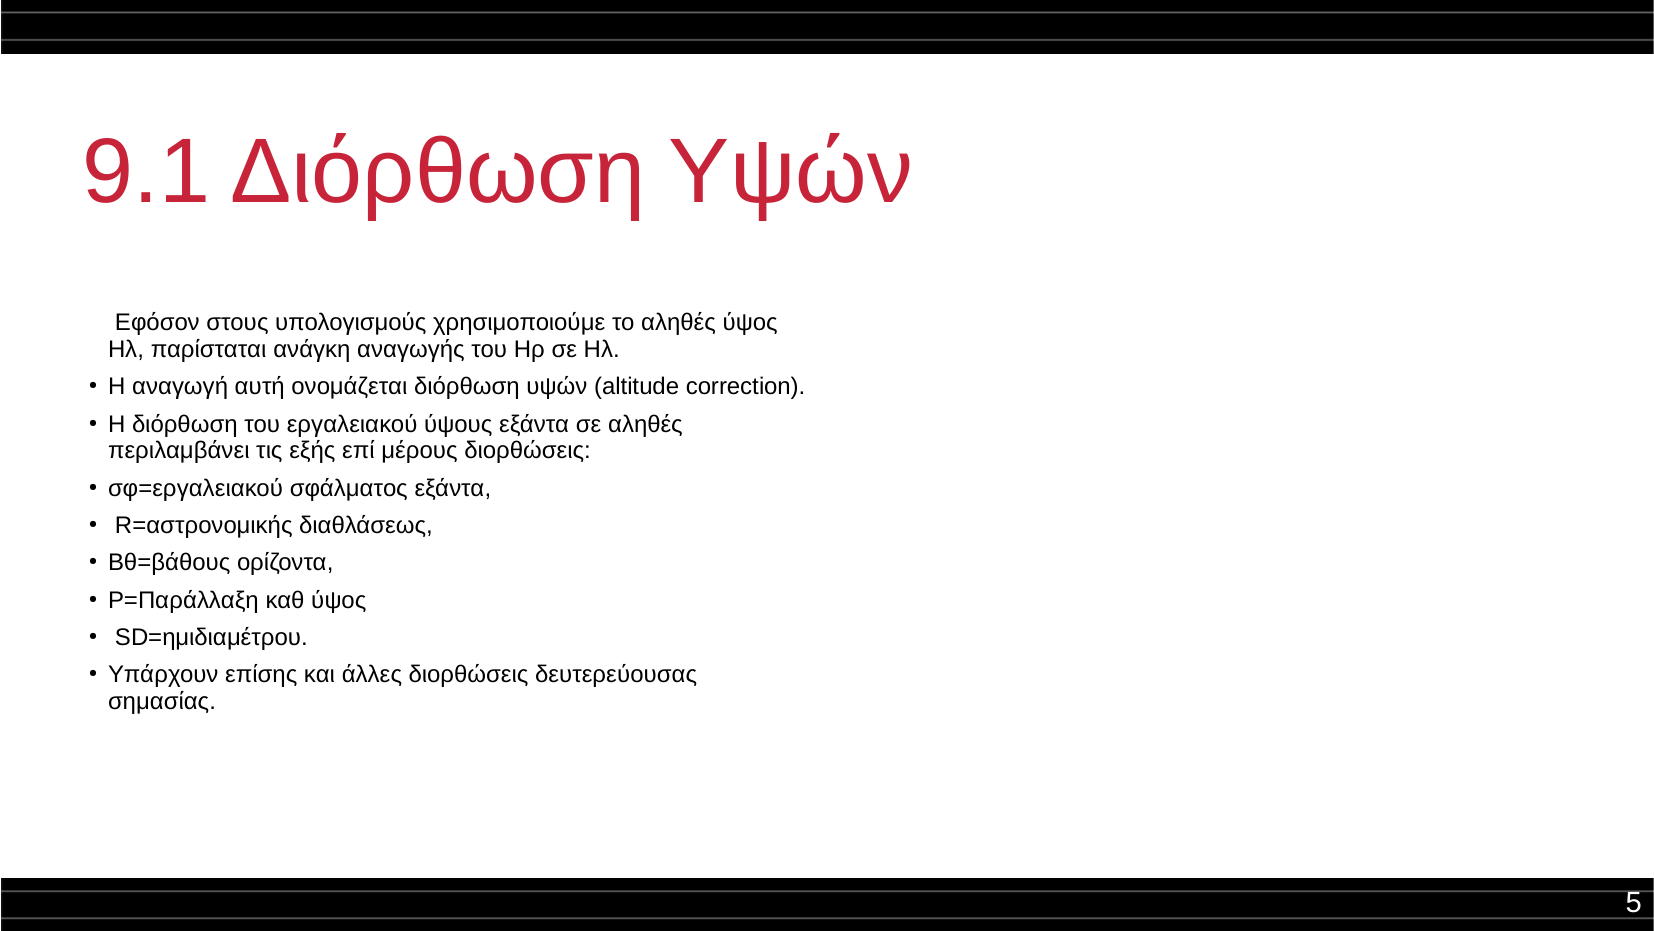

# 9.1 Διόρθωση Υψών
 Εφόσον στους υπολογισμούς χρησιμοποιούμε το αληθές ύψος Ηλ, παρίσταται ανάγκη αναγωγής του Ηρ σε Ηλ.
Η αναγωγή αυτή ονομάζεται διόρθωση υψών (altitude correction).
Η διόρθωση του εργαλειακού ύψους εξάντα σε αληθές περιλαμβάνει τις εξής επί μέρους διορθώσεις:
σφ=εργαλειακού σφάλματος εξάντα,
 R=αστρονομικής διαθλάσεως,
Βθ=βάθους ορίζοντα,
P=Παράλλαξη καθ ύψος
 SD=ημιδιαμέτρου.
Υπάρχουν επίσης και άλλες διορθώσεις δευτερεύουσας σημασίας.